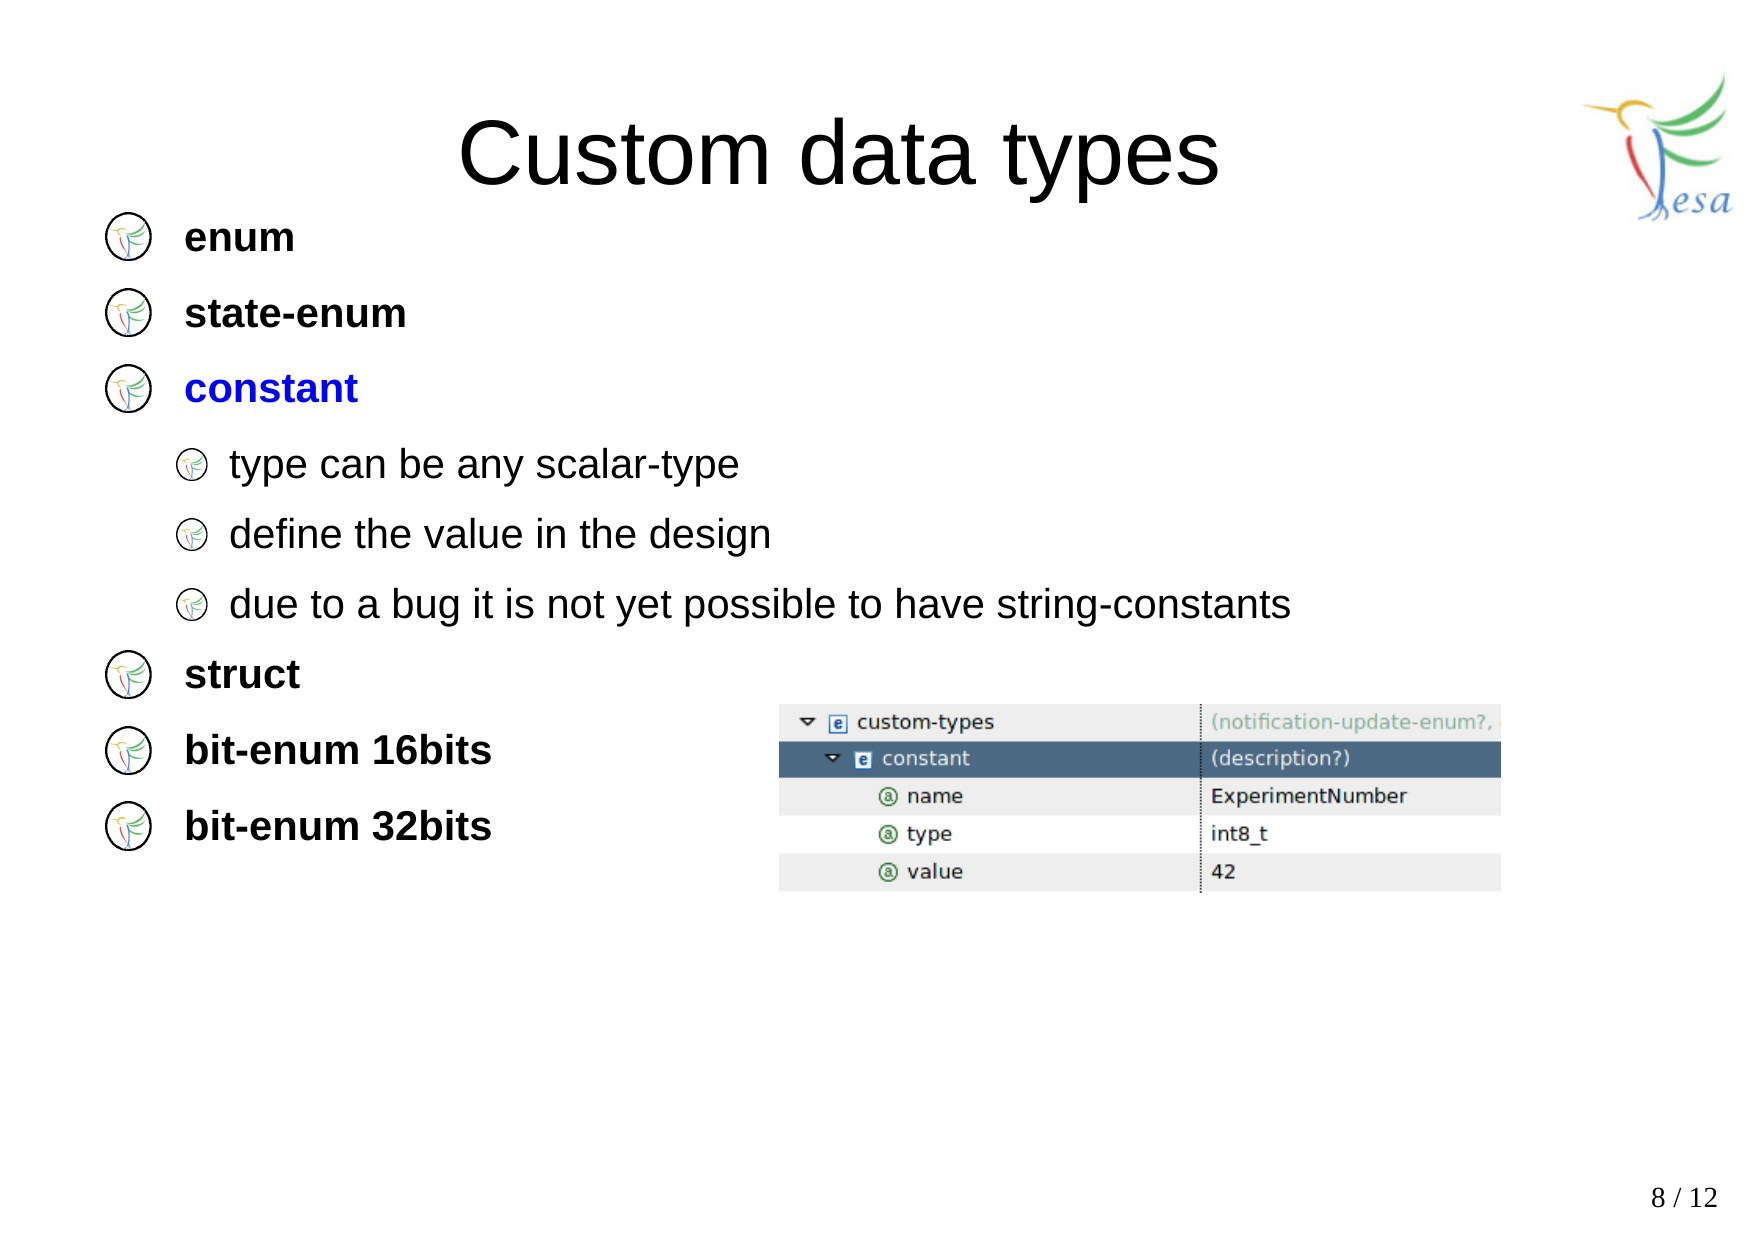

# Custom data types
 enum
 state-enum
 constant
type can be any scalar-type
define the value in the design
due to a bug it is not yet possible to have string-constants
 struct
 bit-enum 16bits
 bit-enum 32bits
8